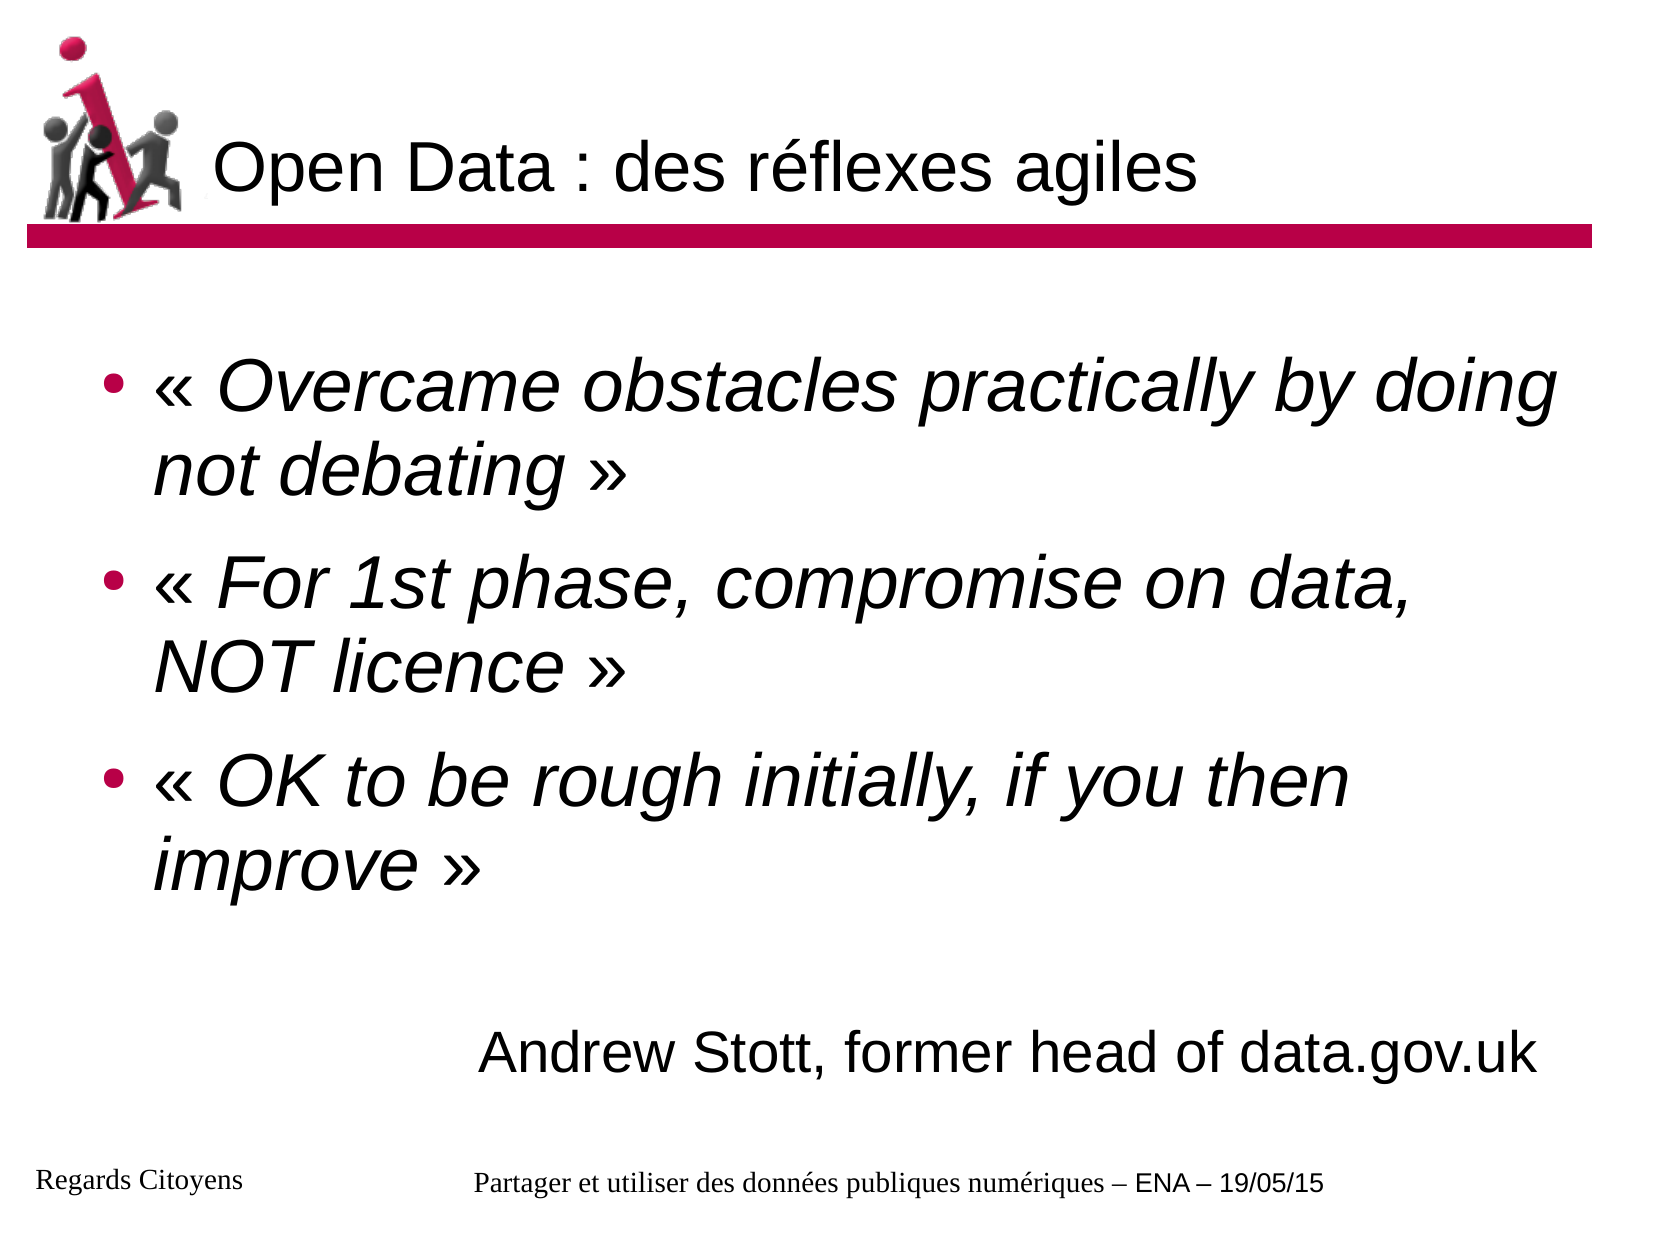

Open Data : des réflexes agiles
# « Overcame obstacles practically by doing not debating »
« For 1st phase, compromise on data, NOT licence »
« OK to be rough initially, if you then improve »
Andrew Stott, former head of data.gov.uk